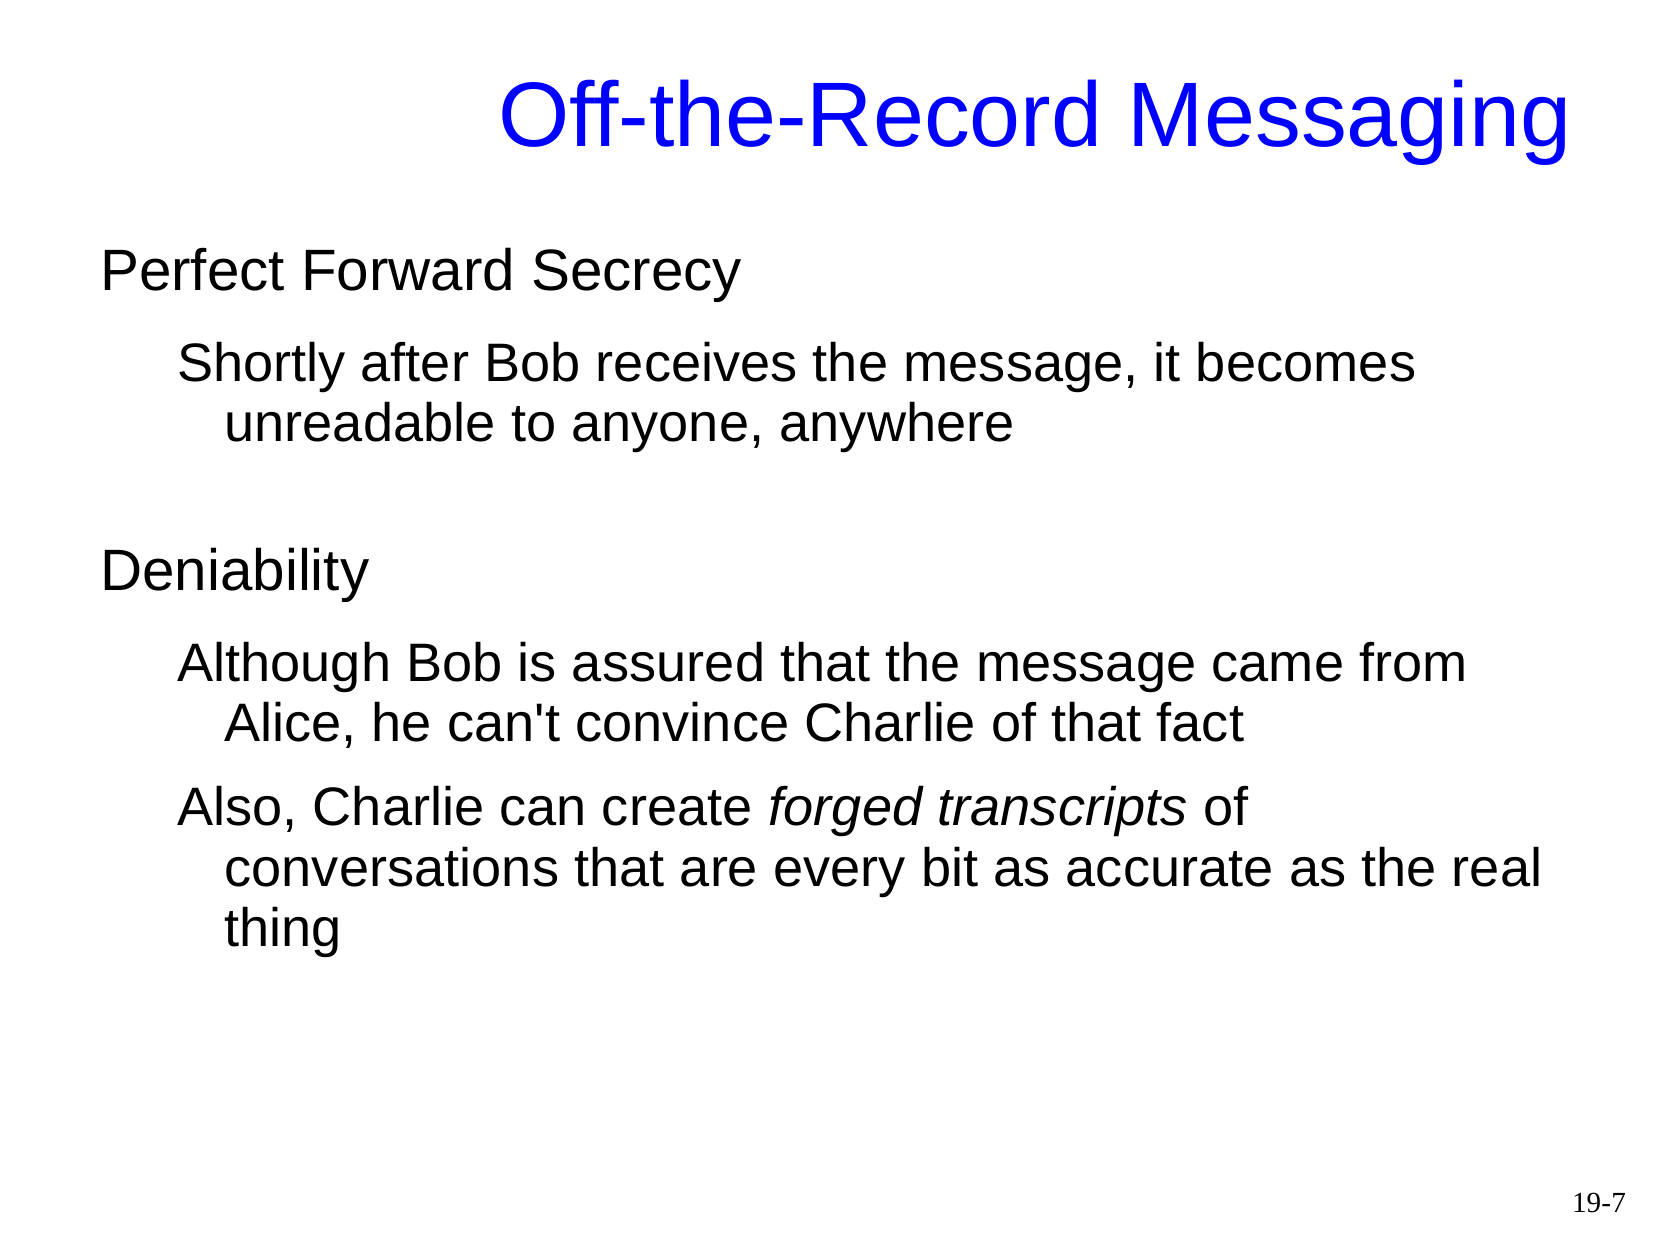

# Off-the-Record Messaging
Perfect Forward Secrecy
Shortly after Bob receives the message, it becomes unreadable to anyone, anywhere
Deniability
Although Bob is assured that the message came from Alice, he can't convince Charlie of that fact
Also, Charlie can create forged transcripts of conversations that are every bit as accurate as the real thing